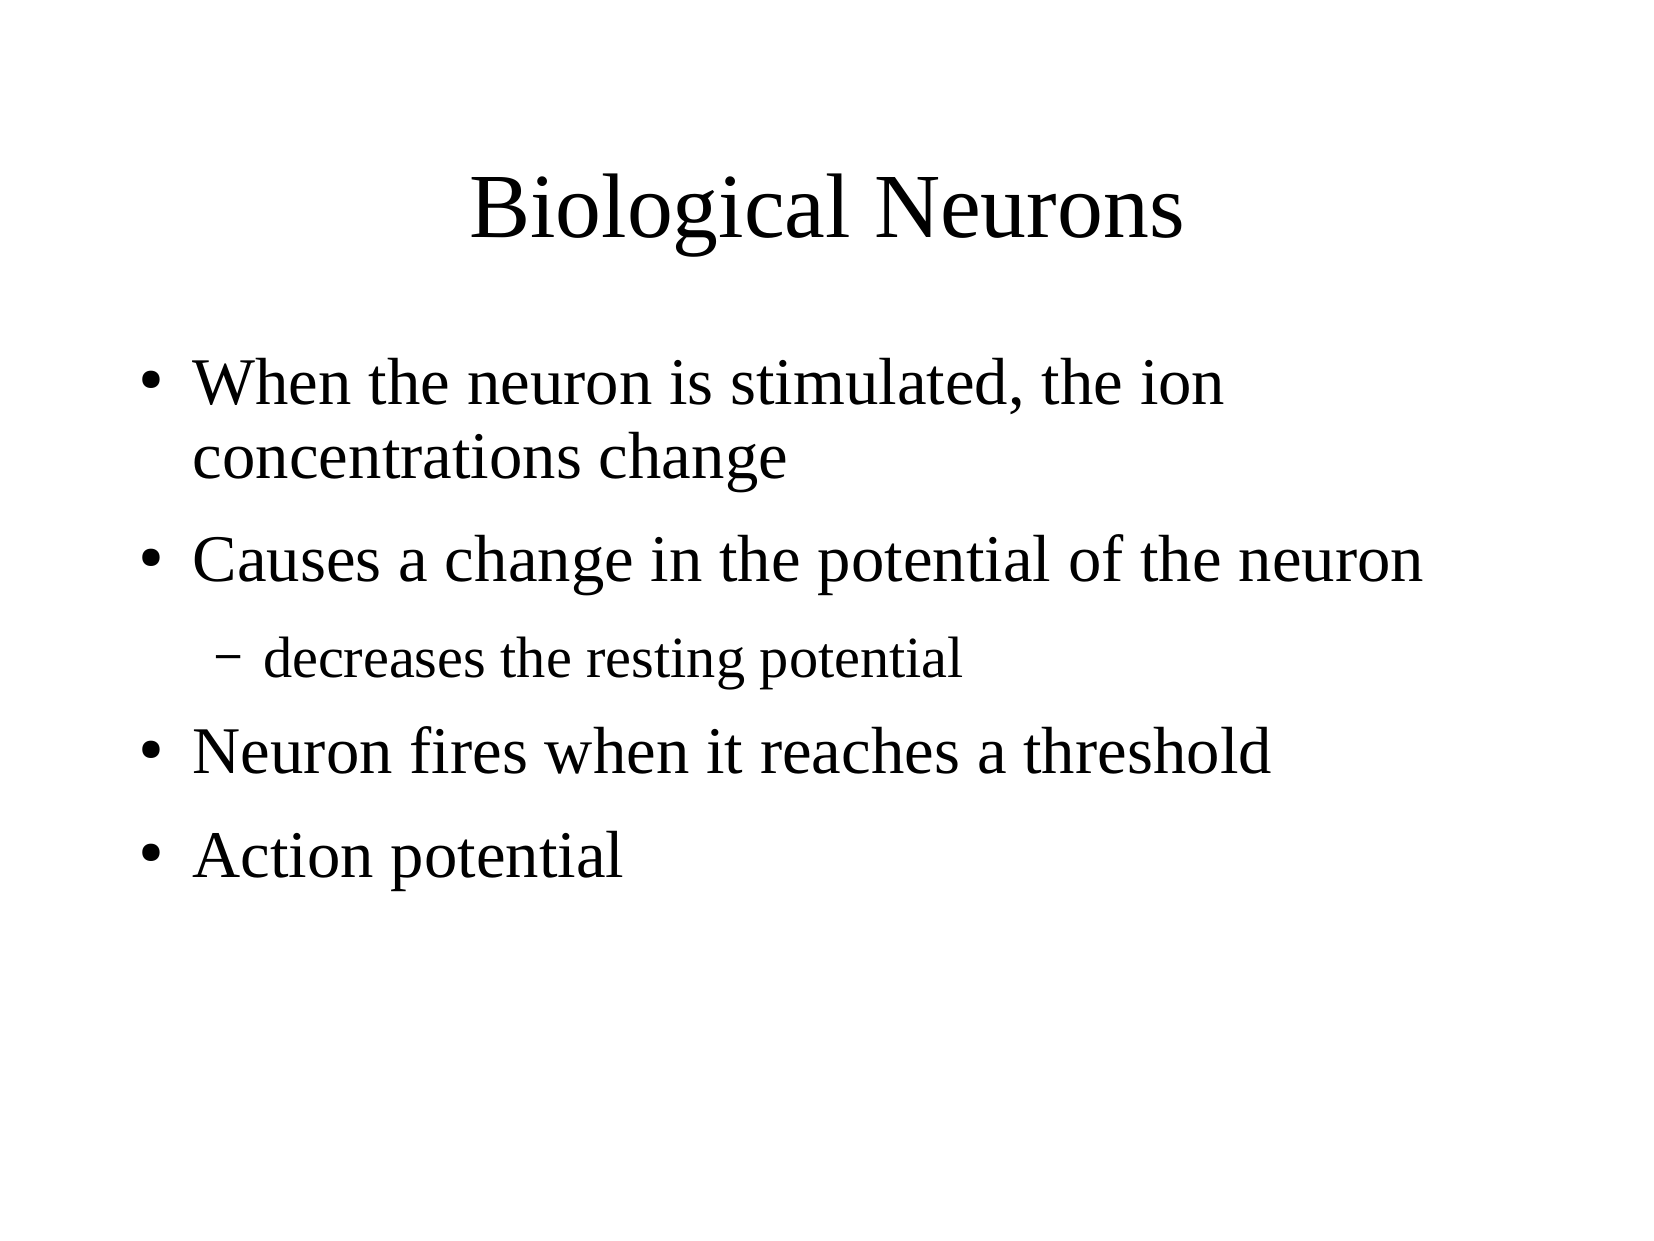

# Biological Neurons
When the neuron is stimulated, the ion concentrations change
Causes a change in the potential of the neuron
decreases the resting potential
Neuron fires when it reaches a threshold
Action potential